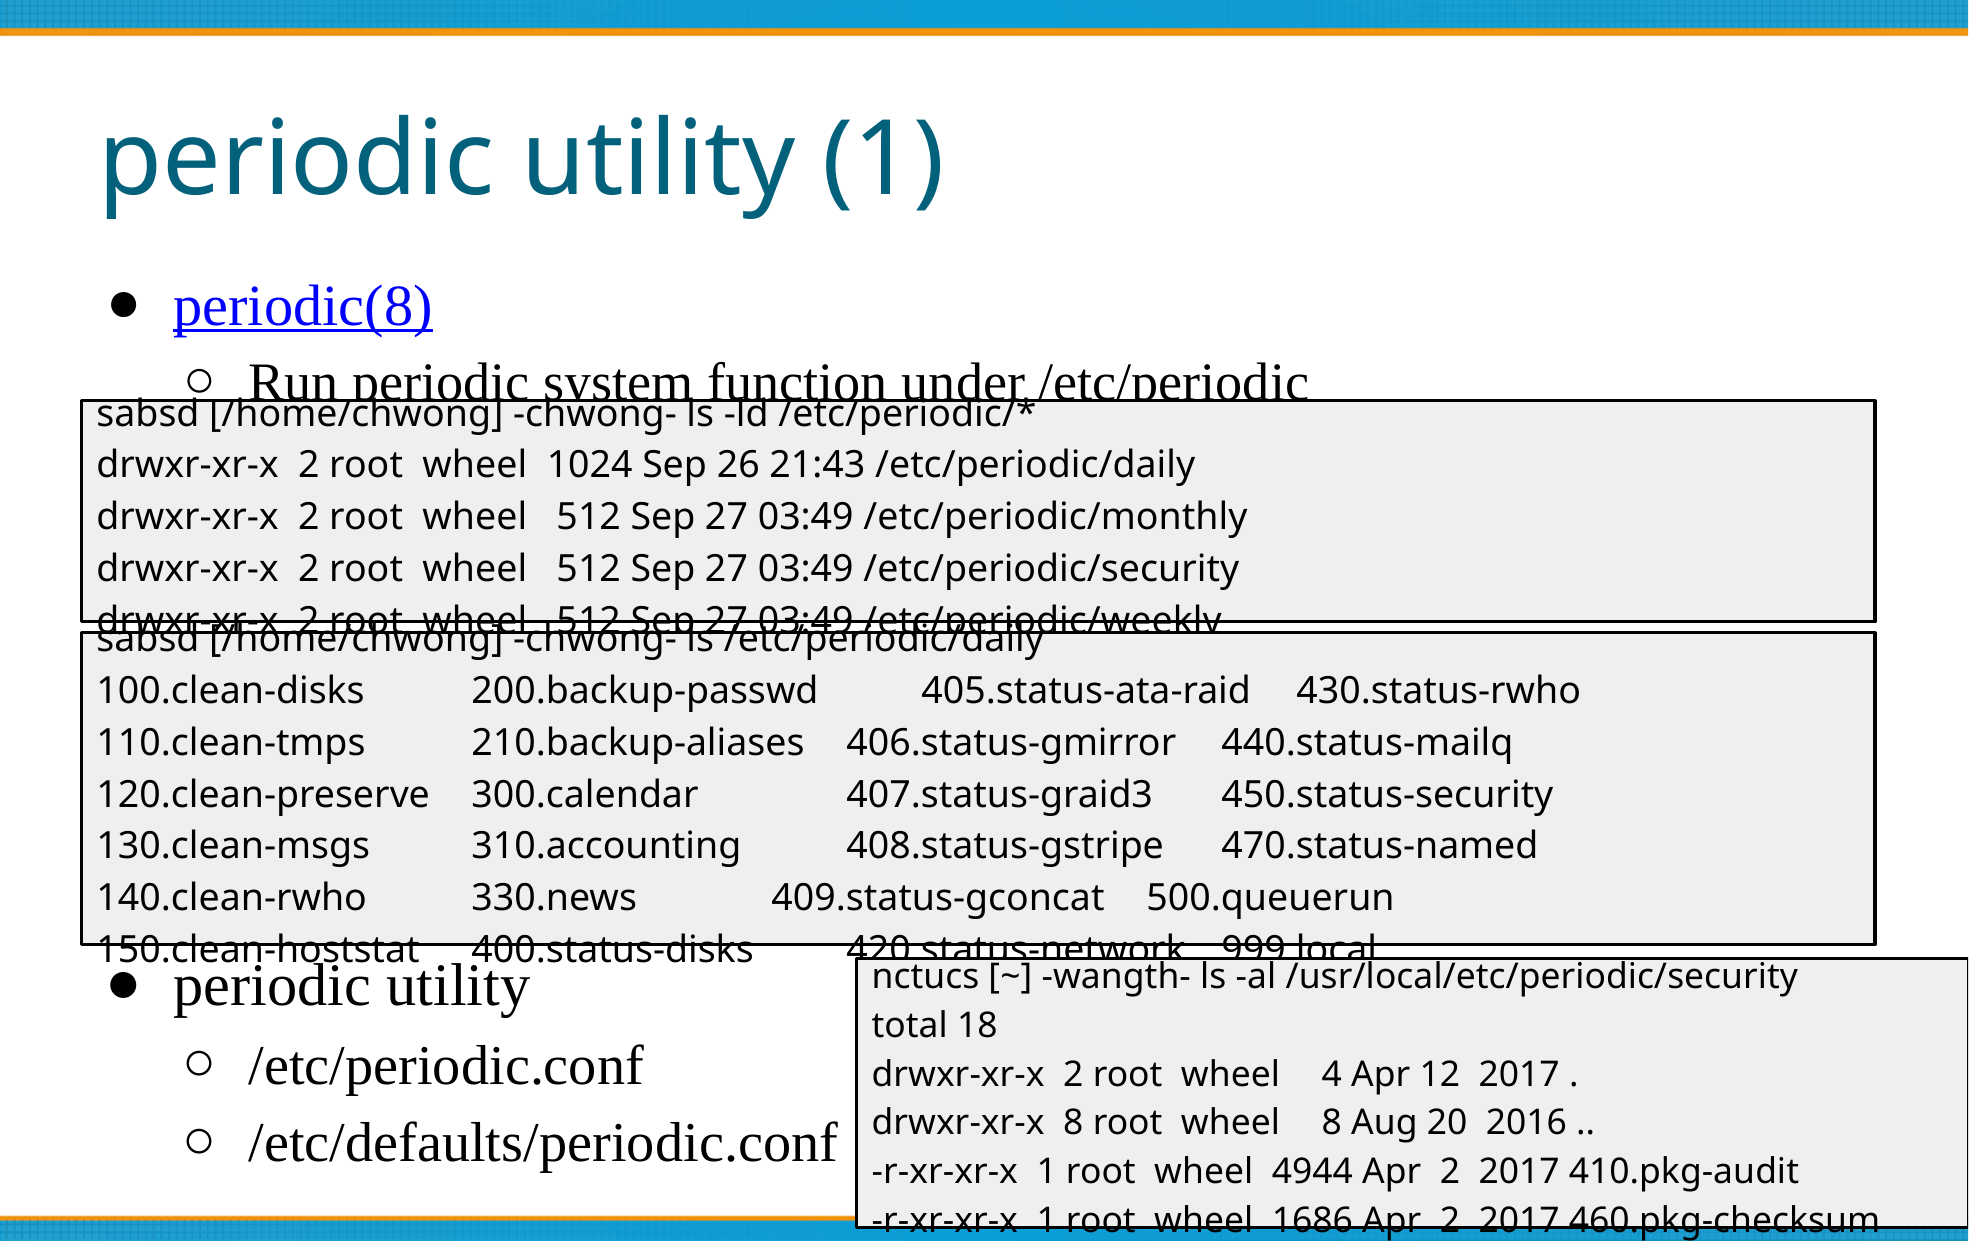

# periodic utility (1)
periodic(8)
Run periodic system function under /etc/periodic
periodic utility
/etc/periodic.conf
/etc/defaults/periodic.conf
sabsd [/home/chwong] -chwong- ls -ld /etc/periodic/*
drwxr-xr-x 2 root wheel 1024 Sep 26 21:43 /etc/periodic/daily
drwxr-xr-x 2 root wheel 512 Sep 27 03:49 /etc/periodic/monthly
drwxr-xr-x 2 root wheel 512 Sep 27 03:49 /etc/periodic/security
drwxr-xr-x 2 root wheel 512 Sep 27 03:49 /etc/periodic/weekly
sabsd [/home/chwong] -chwong- ls /etc/periodic/daily
100.clean-disks 	200.backup-passwd 	405.status-ata-raid 	430.status-rwho
110.clean-tmps 	210.backup-aliases 	406.status-gmirror 	440.status-mailq
120.clean-preserve 	300.calendar 	407.status-graid3 	450.status-security
130.clean-msgs 	310.accounting 	408.status-gstripe 	470.status-named
140.clean-rwho 	330.news 	409.status-gconcat 	500.queuerun
150.clean-hoststat 	400.status-disks 	420.status-network 	999.local
nctucs [~] -wangth- ls -al /usr/local/etc/periodic/security
total 18
drwxr-xr-x 2 root wheel 	4 Apr 12 2017 .
drwxr-xr-x 8 root wheel 	8 Aug 20 2016 ..
-r-xr-xr-x 1 root wheel 4944 Apr 2 2017 410.pkg-audit
-r-xr-xr-x 1 root wheel 1686 Apr 2 2017 460.pkg-checksum